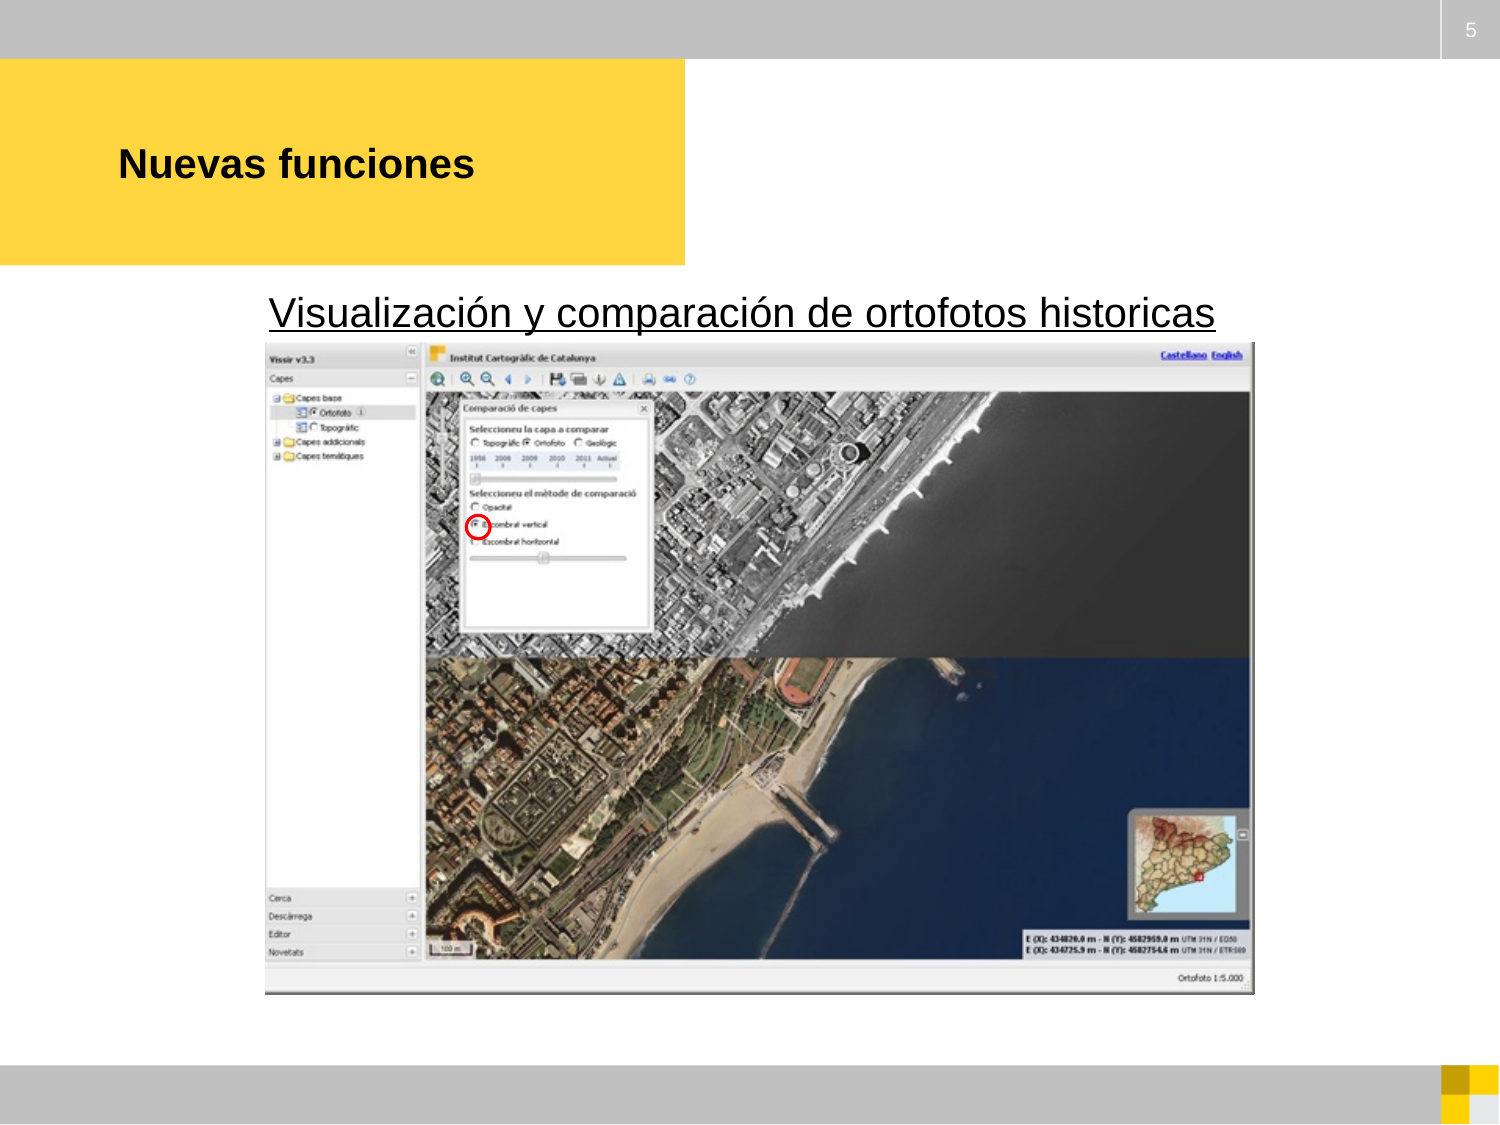

# Nuevas funciones
Visualización y comparación de ortofotos historicas